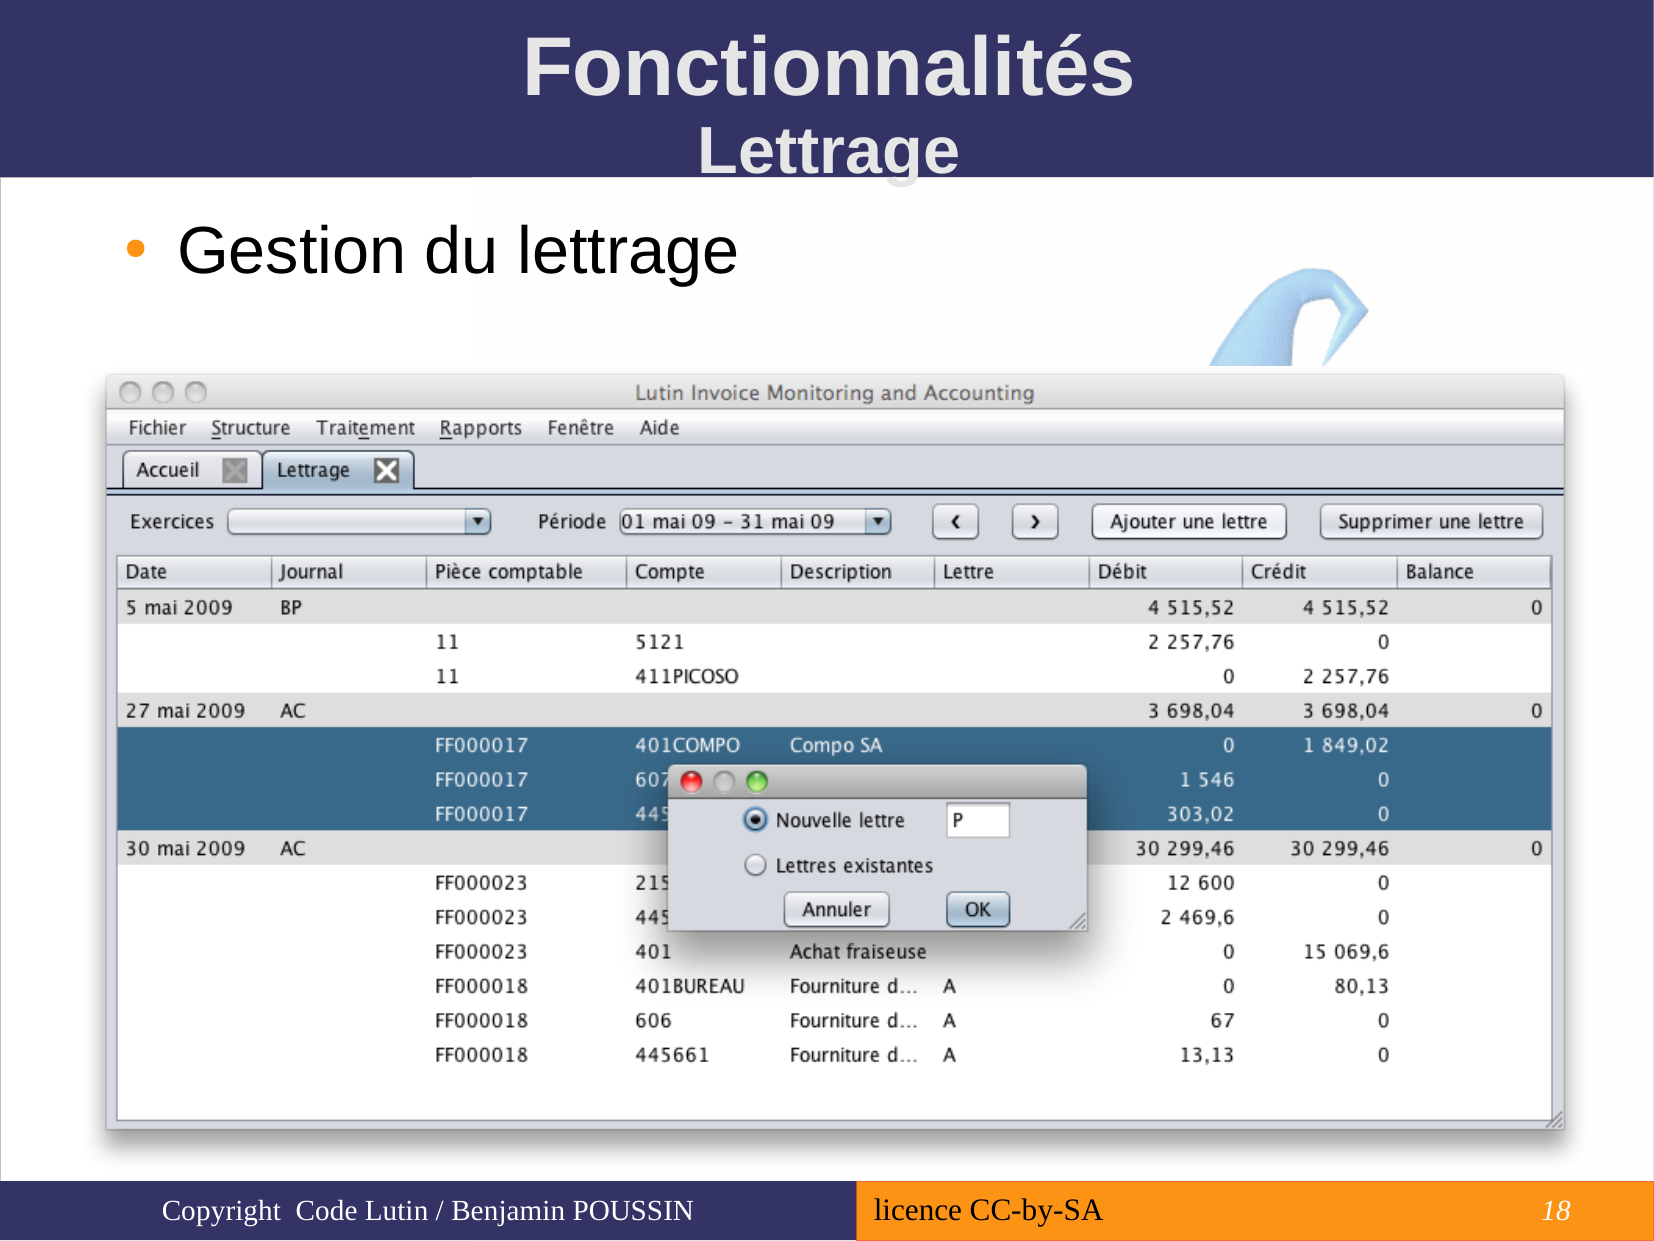

# Fonctionnalités Lettrage
Gestion du lettrage
18